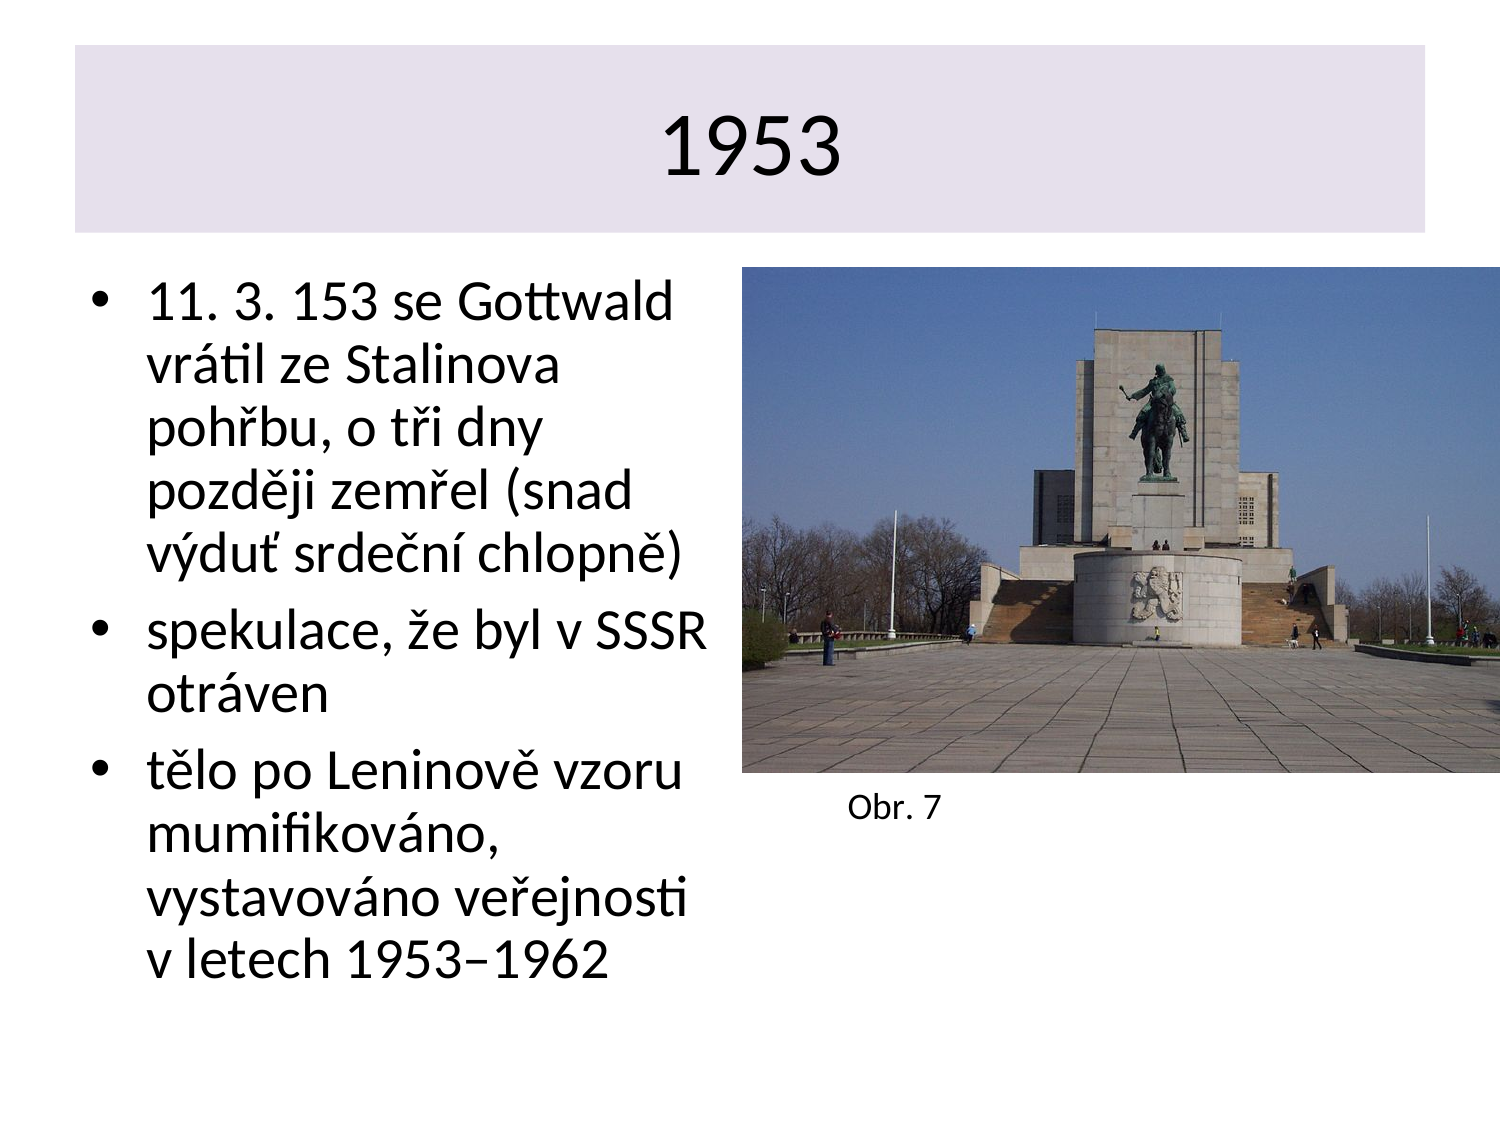

# 1953
11. 3. 153 se Gottwald vrátil ze Stalinova pohřbu, o tři dny později zemřel (snad výduť srdeční chlopně)
spekulace, že byl v SSSR otráven
tělo po Leninově vzoru mumifikováno, vystavováno veřejnosti v letech 1953–1962
Obr. 7